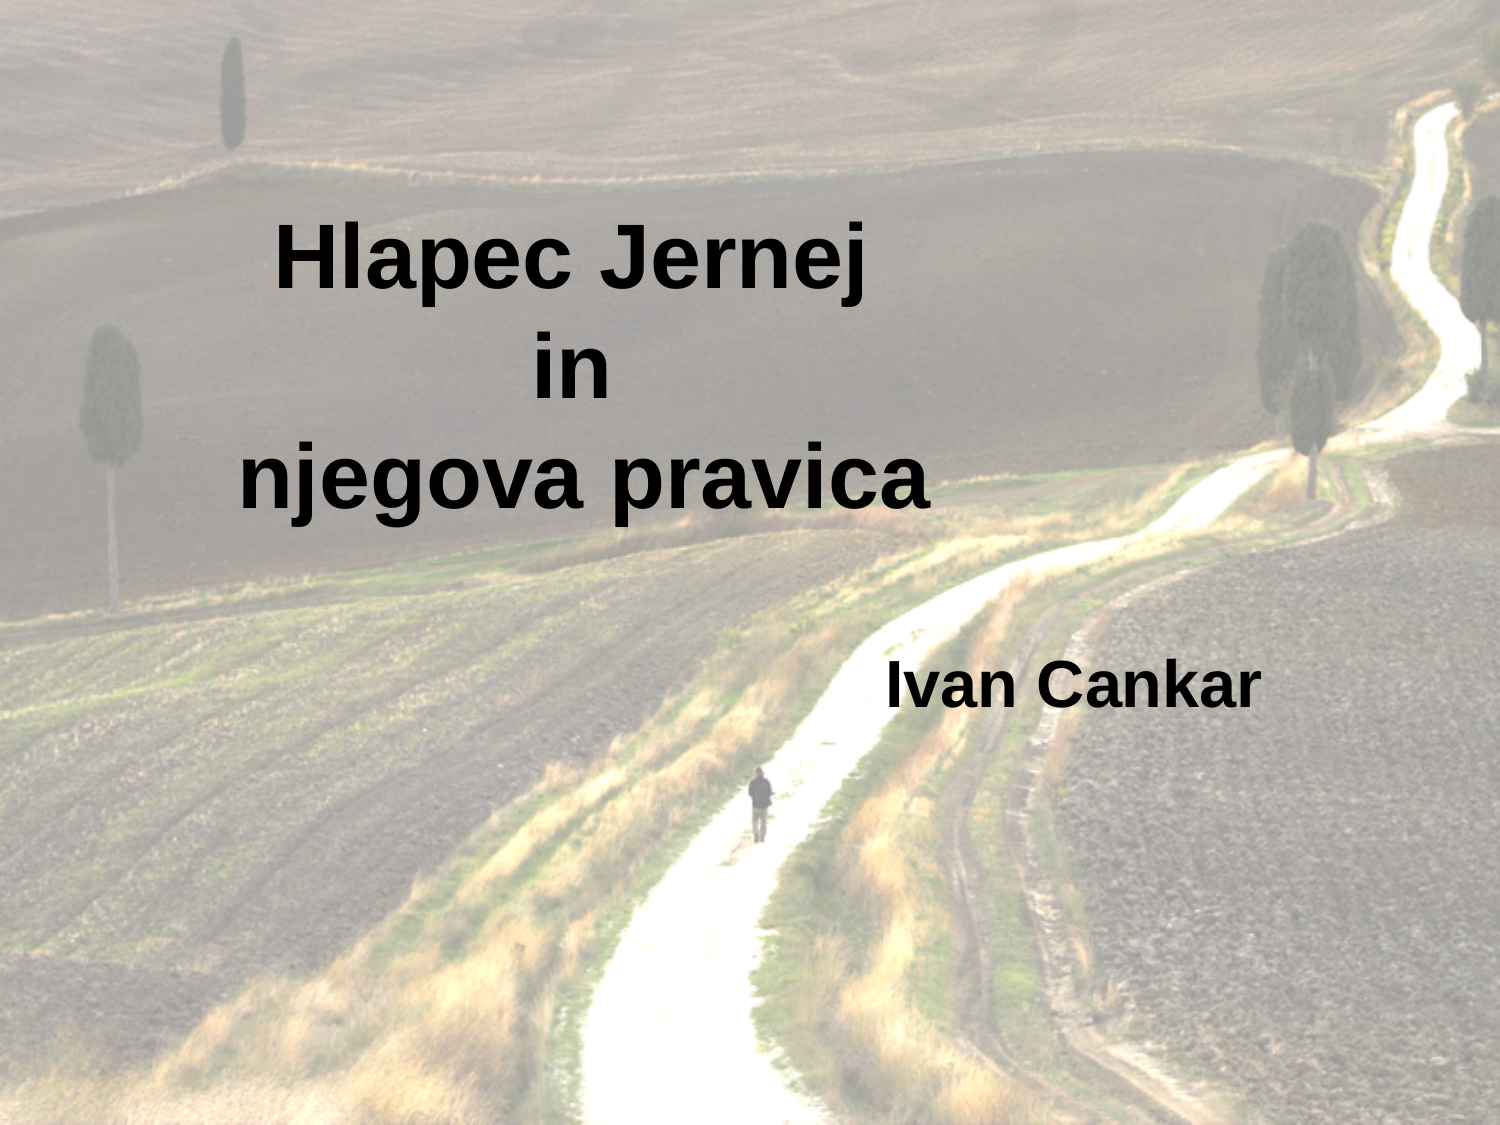

# Hlapec Jernej in njegova pravica
Ivan Cankar